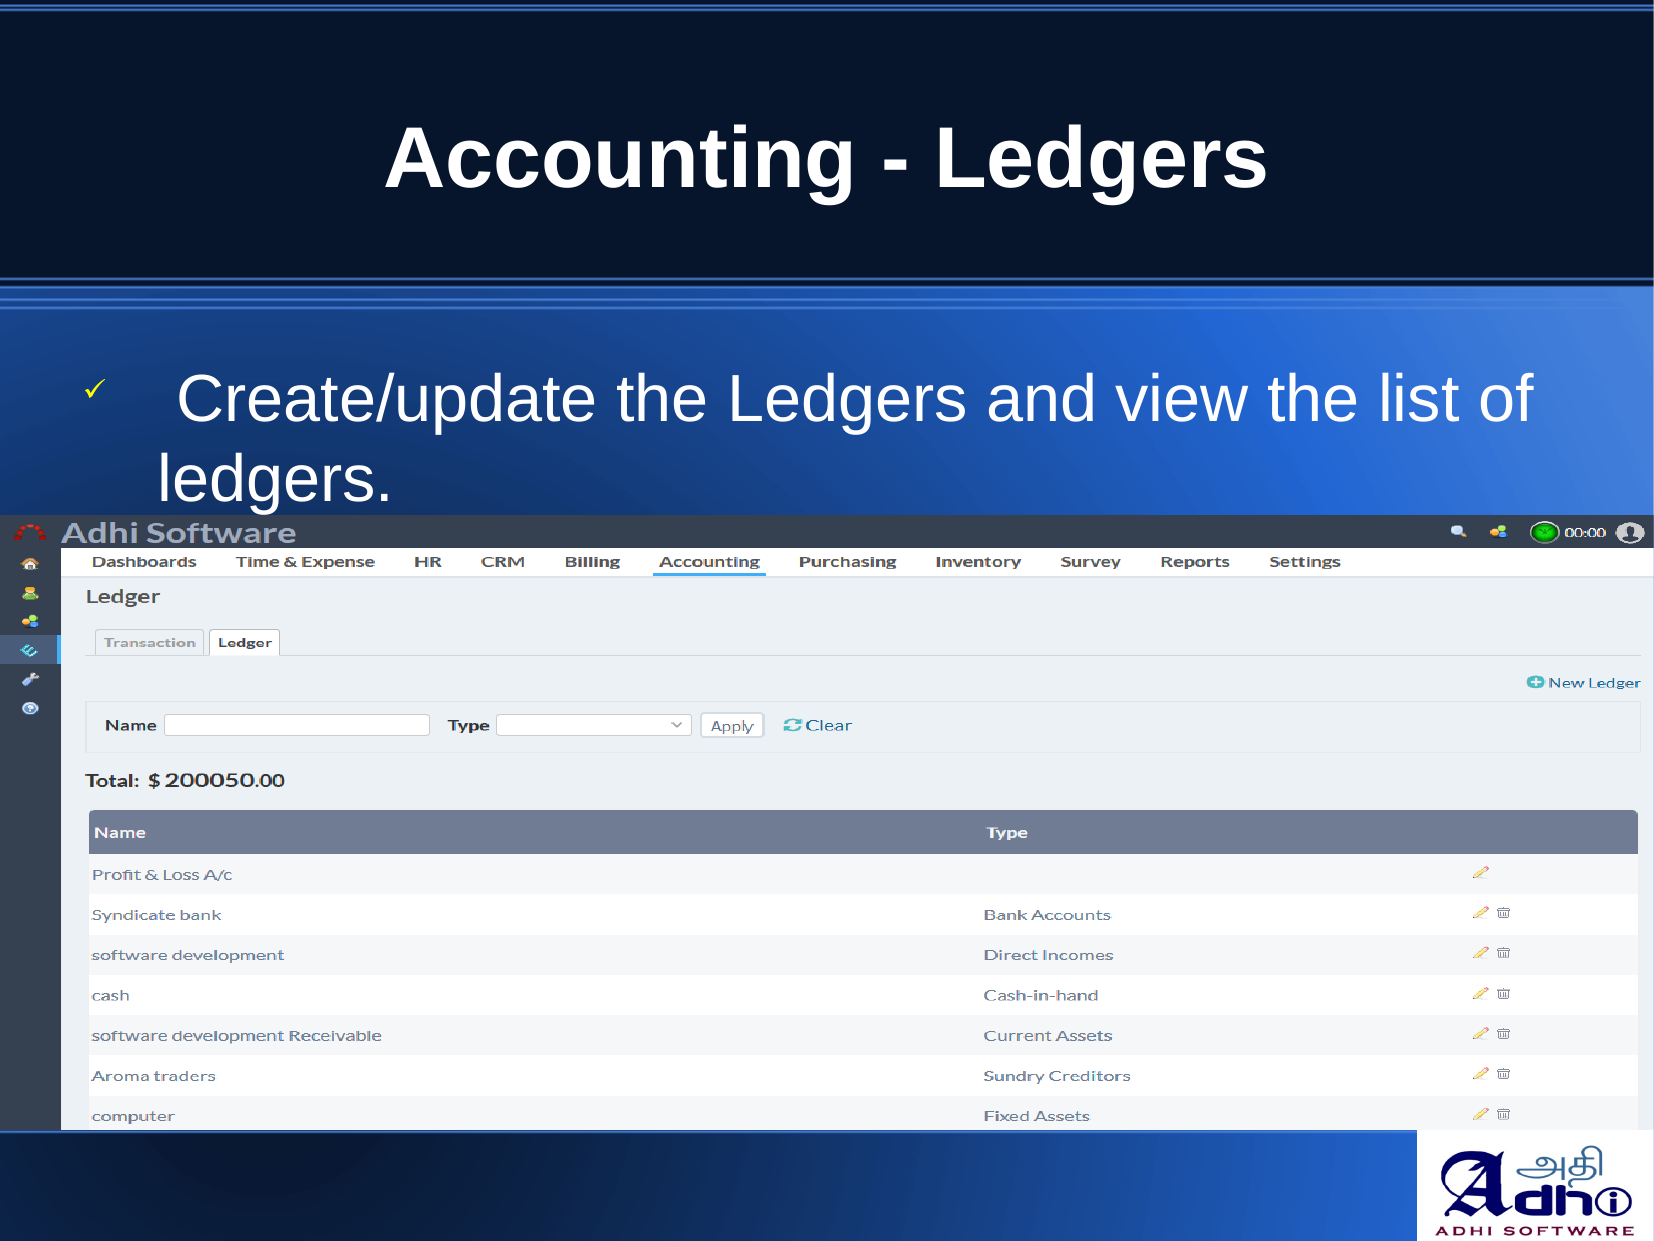

# Accounting - Ledgers
 Create/update the Ledgers and view the list of ledgers.